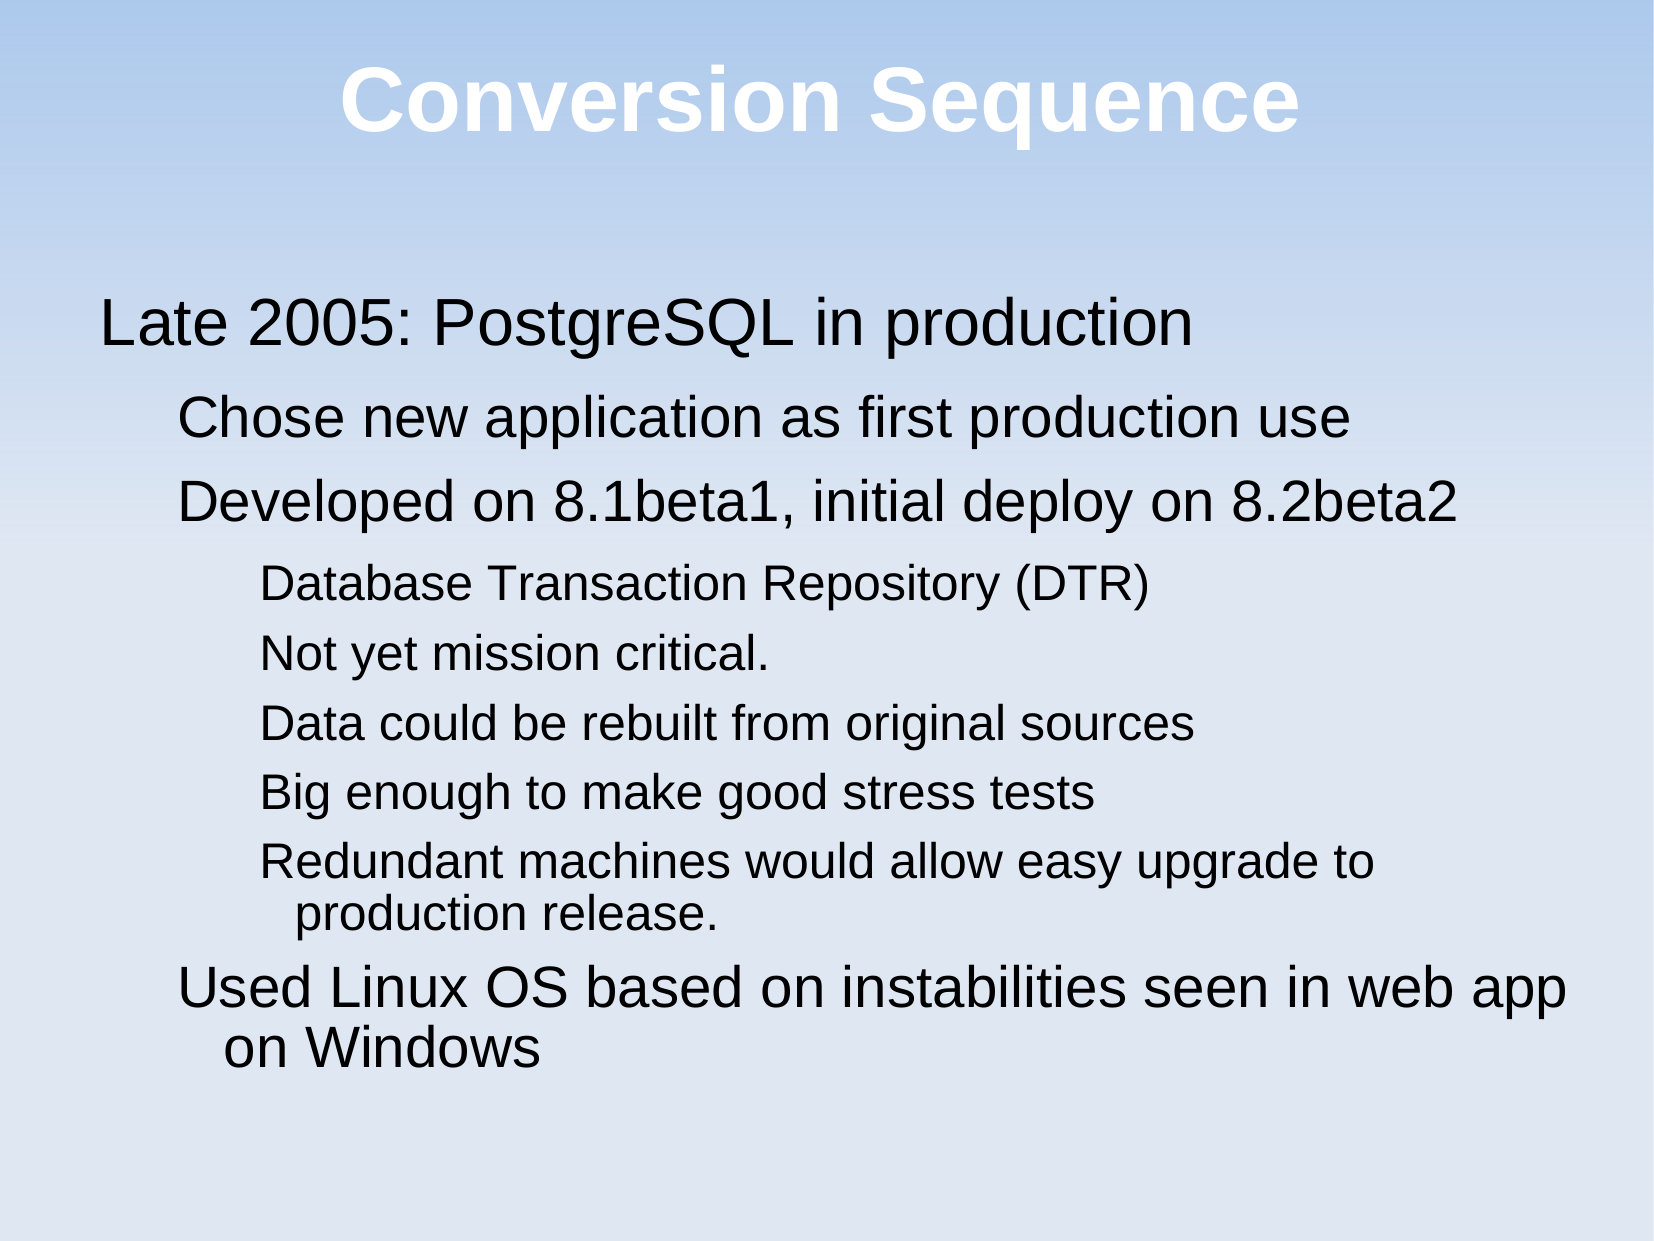

# Conversion Sequence
Late 2005: PostgreSQL in production
Chose new application as first production use
Developed on 8.1beta1, initial deploy on 8.2beta2
Database Transaction Repository (DTR)‏
Not yet mission critical.
Data could be rebuilt from original sources
Big enough to make good stress tests
Redundant machines would allow easy upgrade to production release.
Used Linux OS based on instabilities seen in web app on Windows